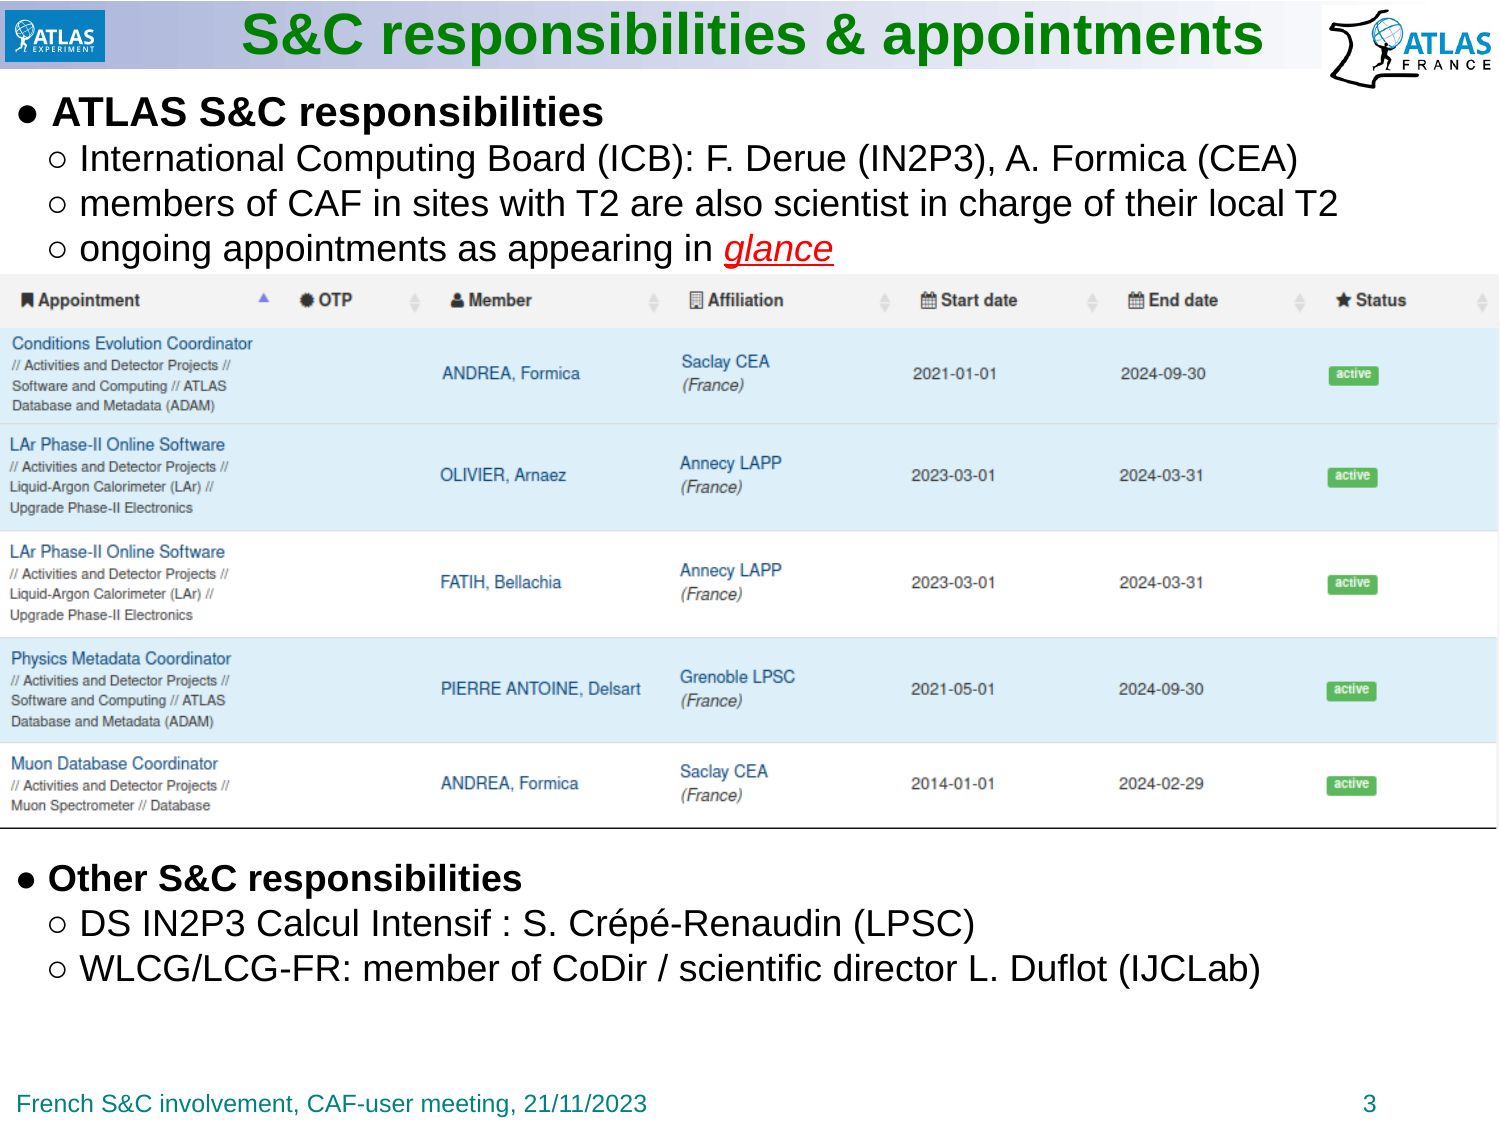

S&C responsibilities & appointments
● ATLAS S&C responsibilities
 ○ International Computing Board (ICB): F. Derue (IN2P3), A. Formica (CEA)
 ○ members of CAF in sites with T2 are also scientist in charge of their local T2
 ○ ongoing appointments as appearing in glance
● Other S&C responsibilities
 ○ DS IN2P3 Calcul Intensif : S. Crépé-Renaudin (LPSC)
 ○ WLCG/LCG-FR: member of CoDir / scientific director L. Duflot (IJCLab)